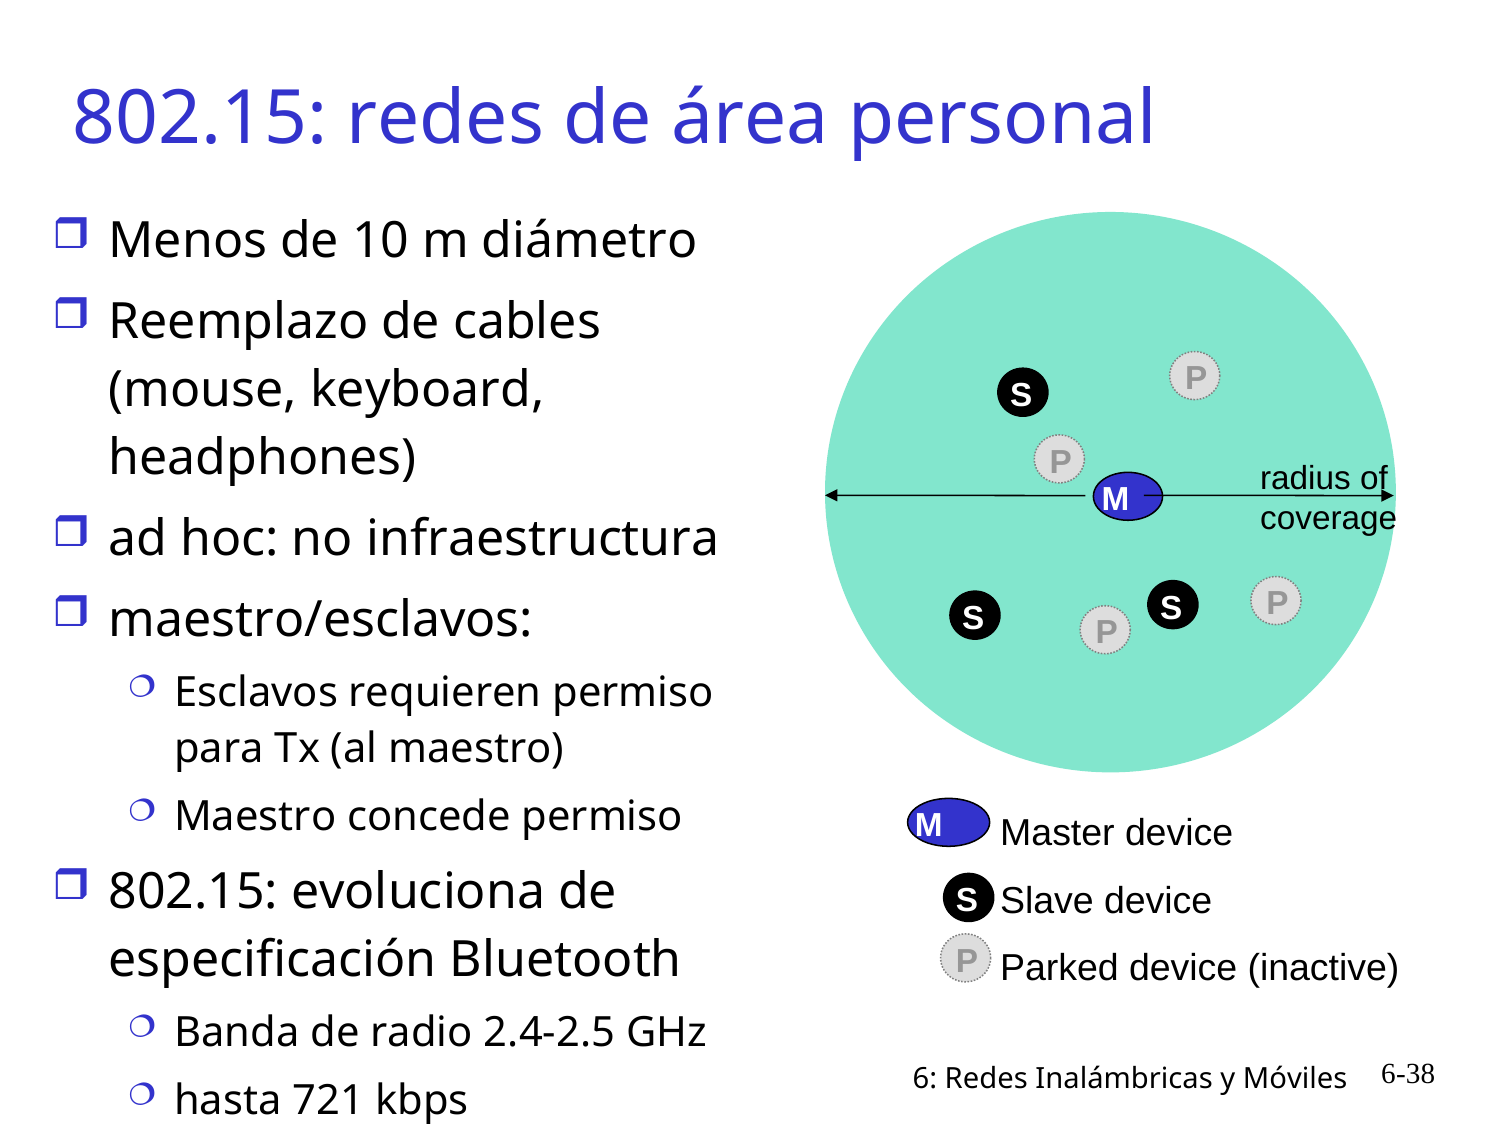

802.15: redes de área personal
# Menos de 10 m diámetro
Reemplazo de cables (mouse, keyboard, headphones)
ad hoc: no infraestructura
maestro/esclavos:
Esclavos requieren permiso para Tx (al maestro)
Maestro concede permiso
802.15: evoluciona de especificación Bluetooth
Banda de radio 2.4-2.5 GHz
hasta 721 kbps
P
S
P
radius of
coverage
M
P
S
S
P
Master device
Slave device
Parked device (inactive)
M
S
P
38